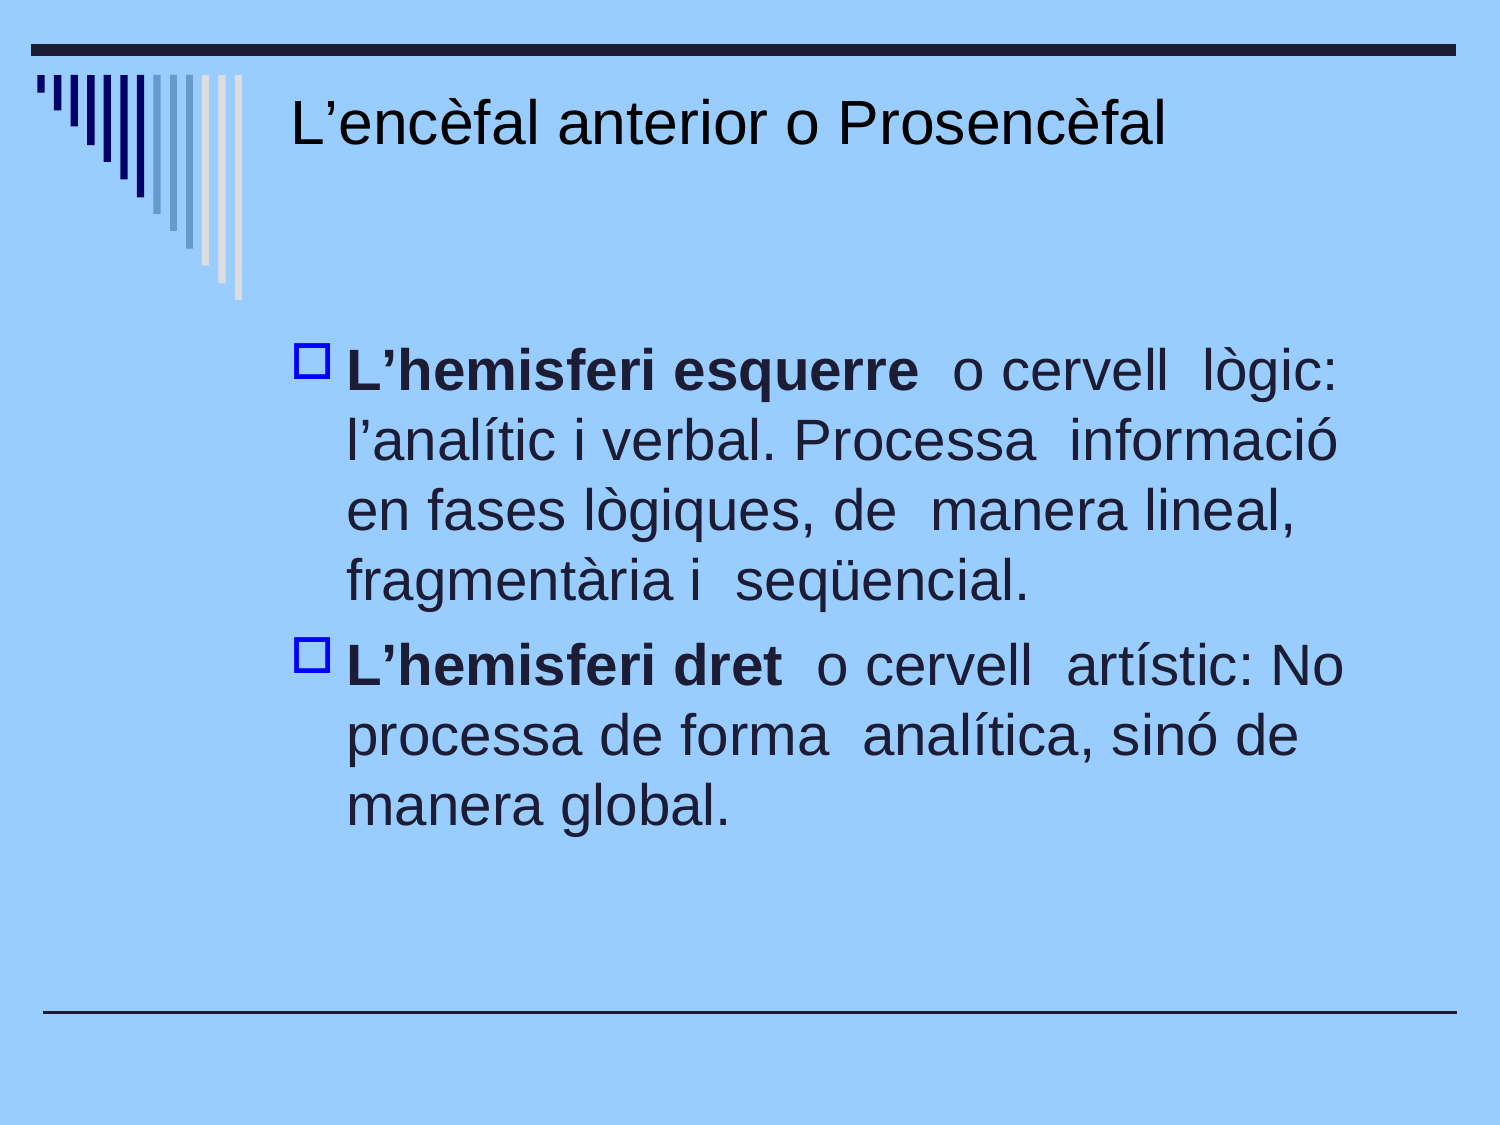

# L’encèfal anterior o Prosencèfal
L’hemisferi esquerre o cervell lògic: l’analític i verbal. Processa informació en fases lògiques, de manera lineal, fragmentària i seqüencial.
L’hemisferi dret o cervell artístic: No processa de forma analítica, sinó de manera global.